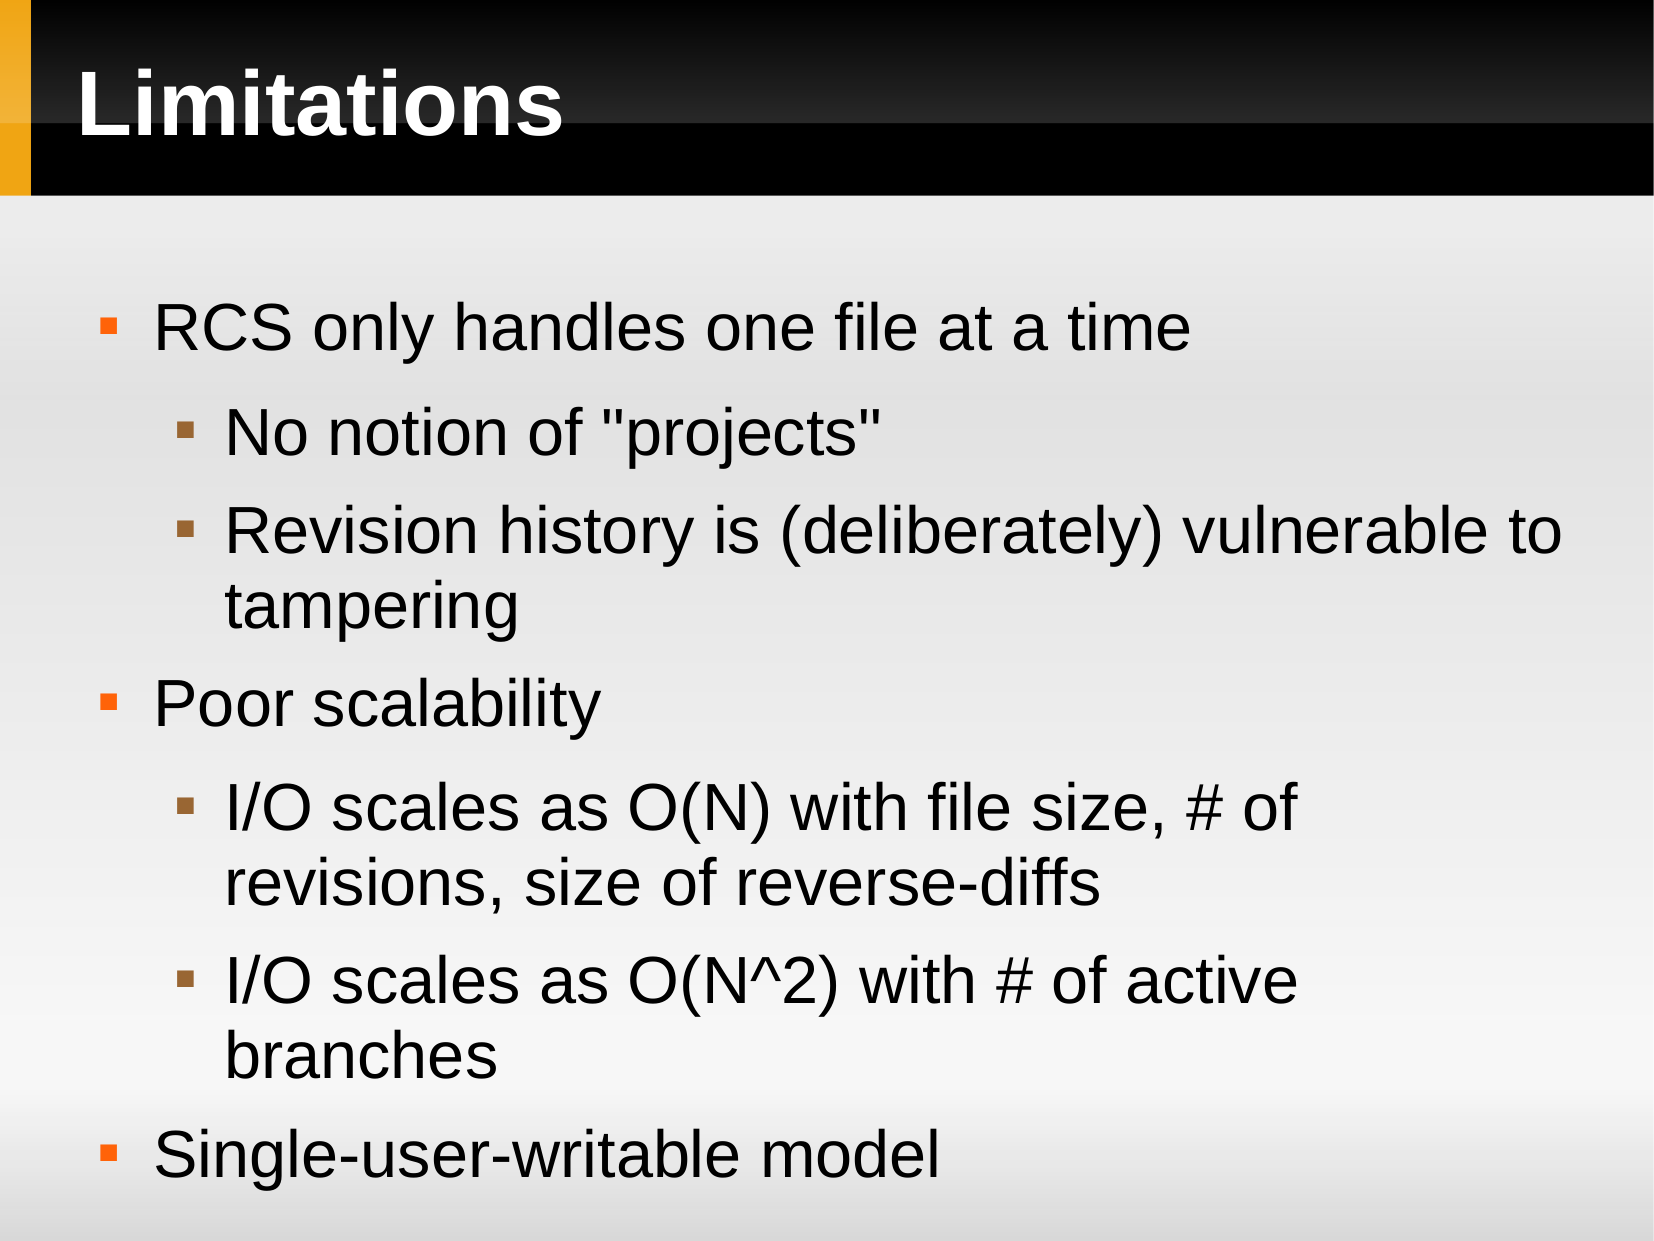

# Limitations
RCS only handles one file at a time
No notion of "projects"
Revision history is (deliberately) vulnerable to tampering
Poor scalability
I/O scales as O(N) with file size, # of revisions, size of reverse-diffs
I/O scales as O(N^2) with # of active branches
Single-user-writable model